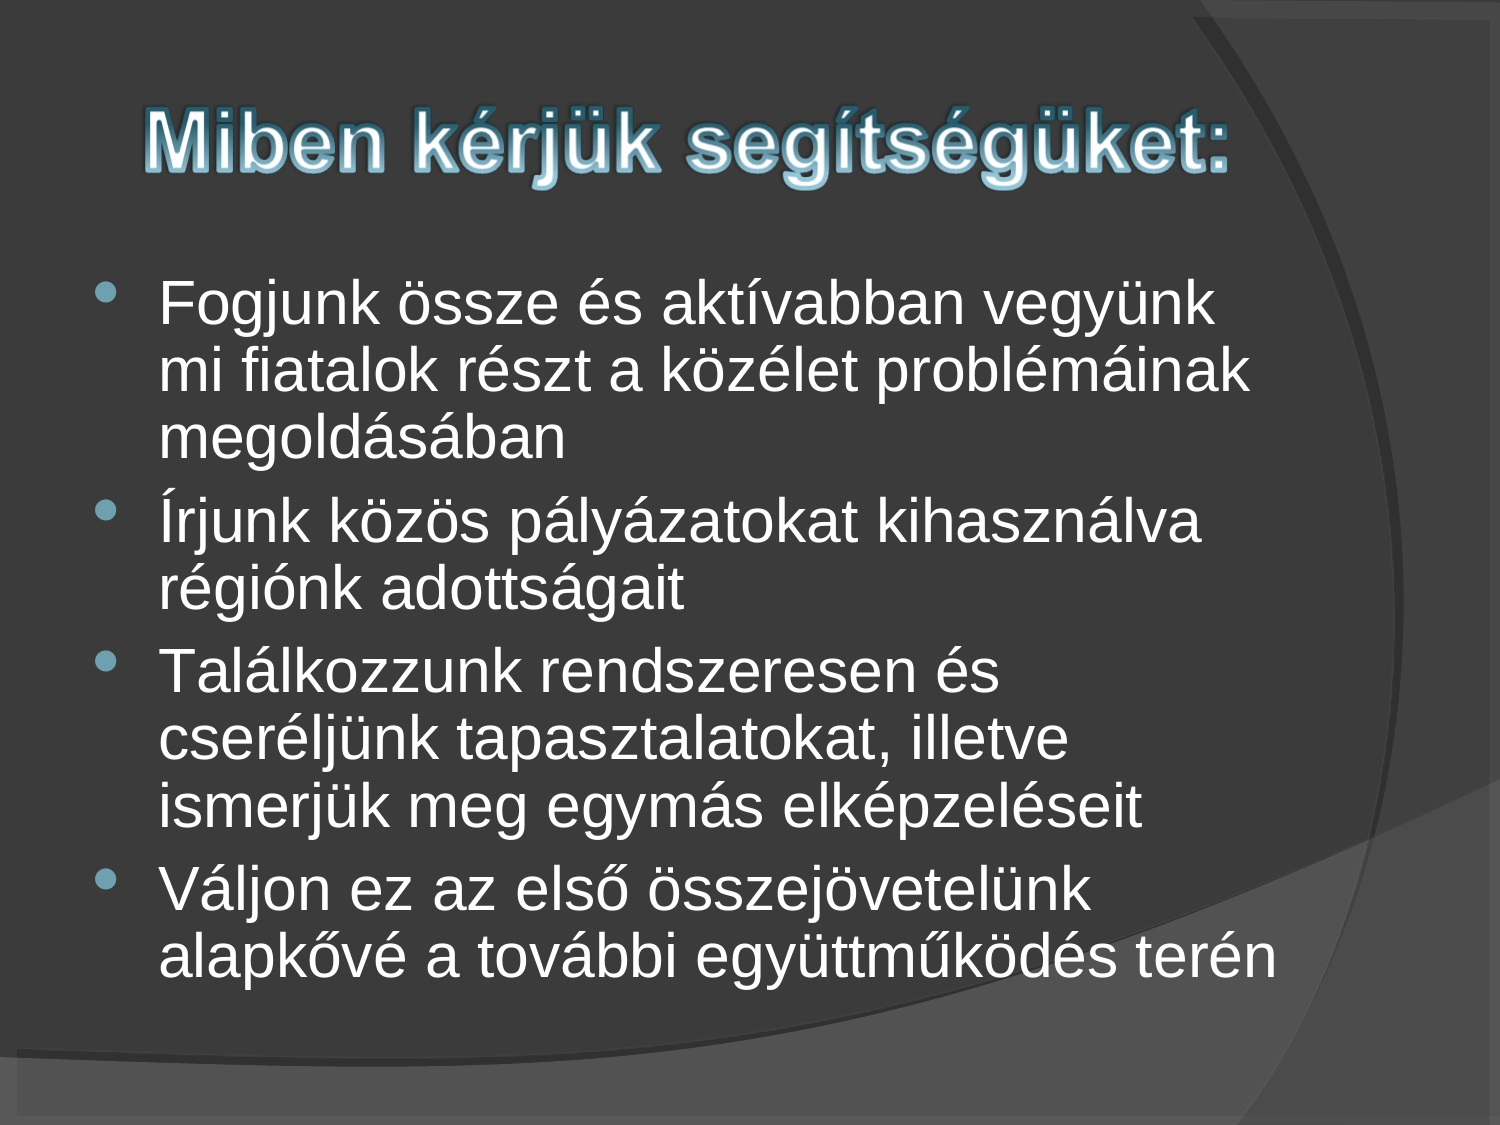

Fogjunk össze és aktívabban vegyünk mi fiatalok részt a közélet problémáinak megoldásában
Írjunk közös pályázatokat kihasználva régiónk adottságait
Találkozzunk rendszeresen és cseréljünk tapasztalatokat, illetve ismerjük meg egymás elképzeléseit
Váljon ez az első összejövetelünk alapkővé a további együttműködés terén